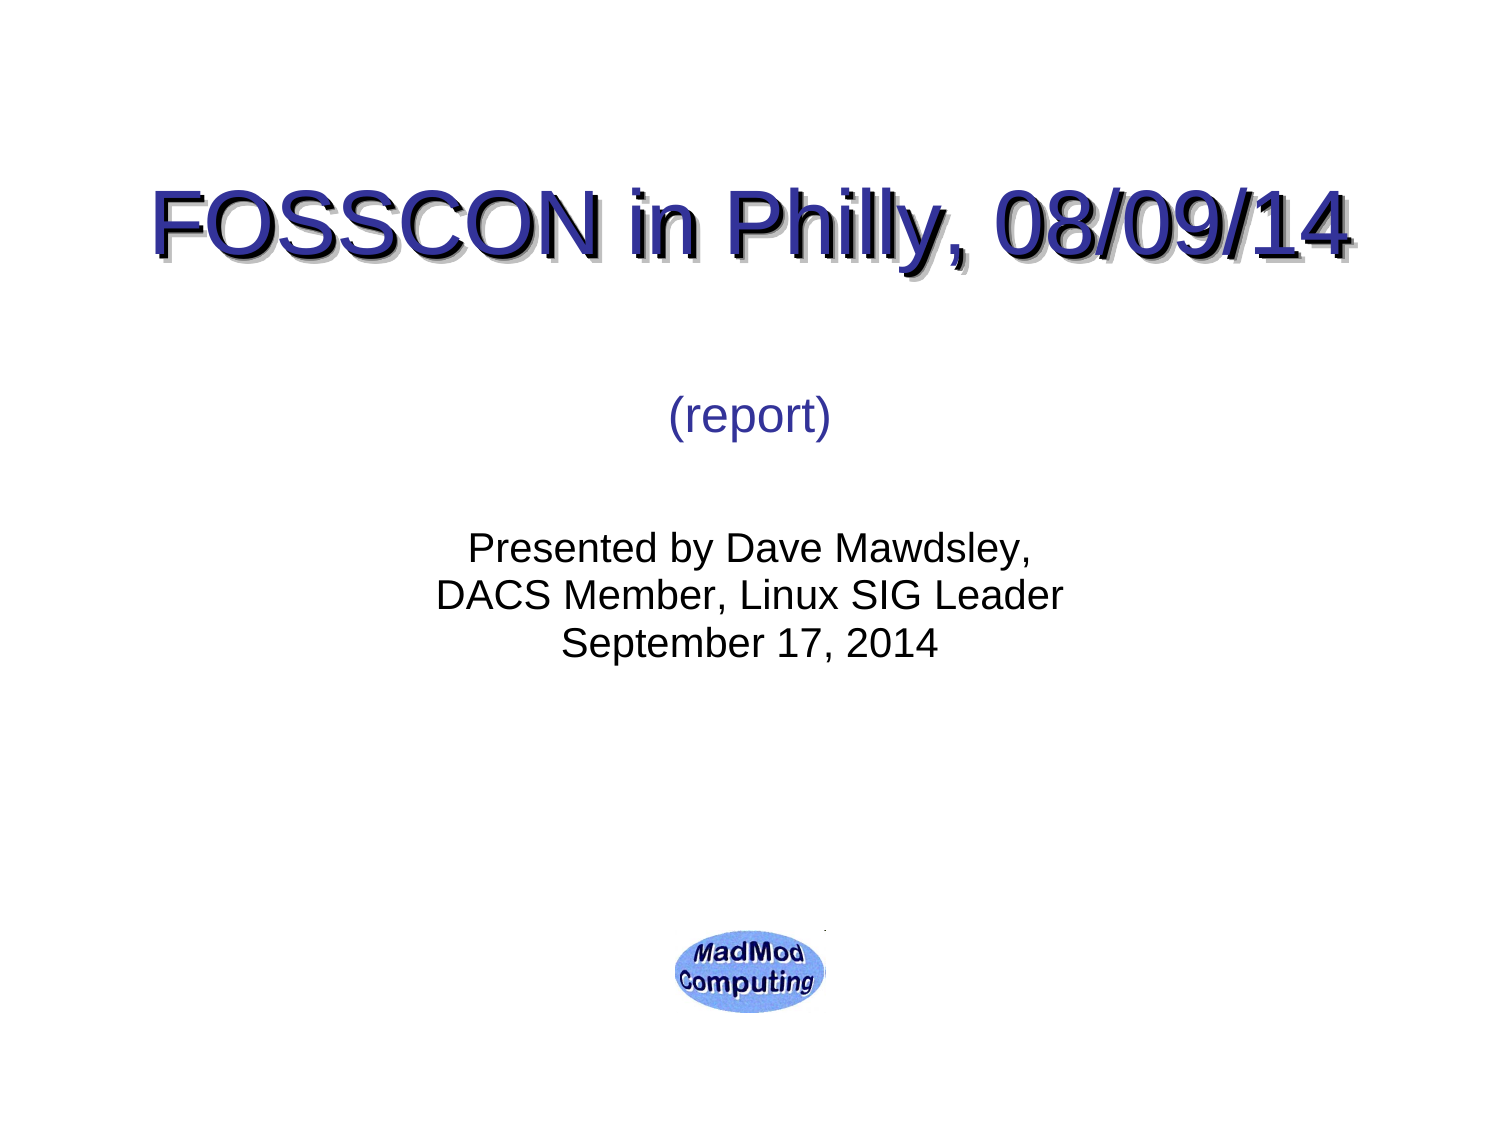

# FOSSCON in Philly, 08/09/14
(report)
Presented by Dave Mawdsley,
DACS Member, Linux SIG Leader
September 17, 2014